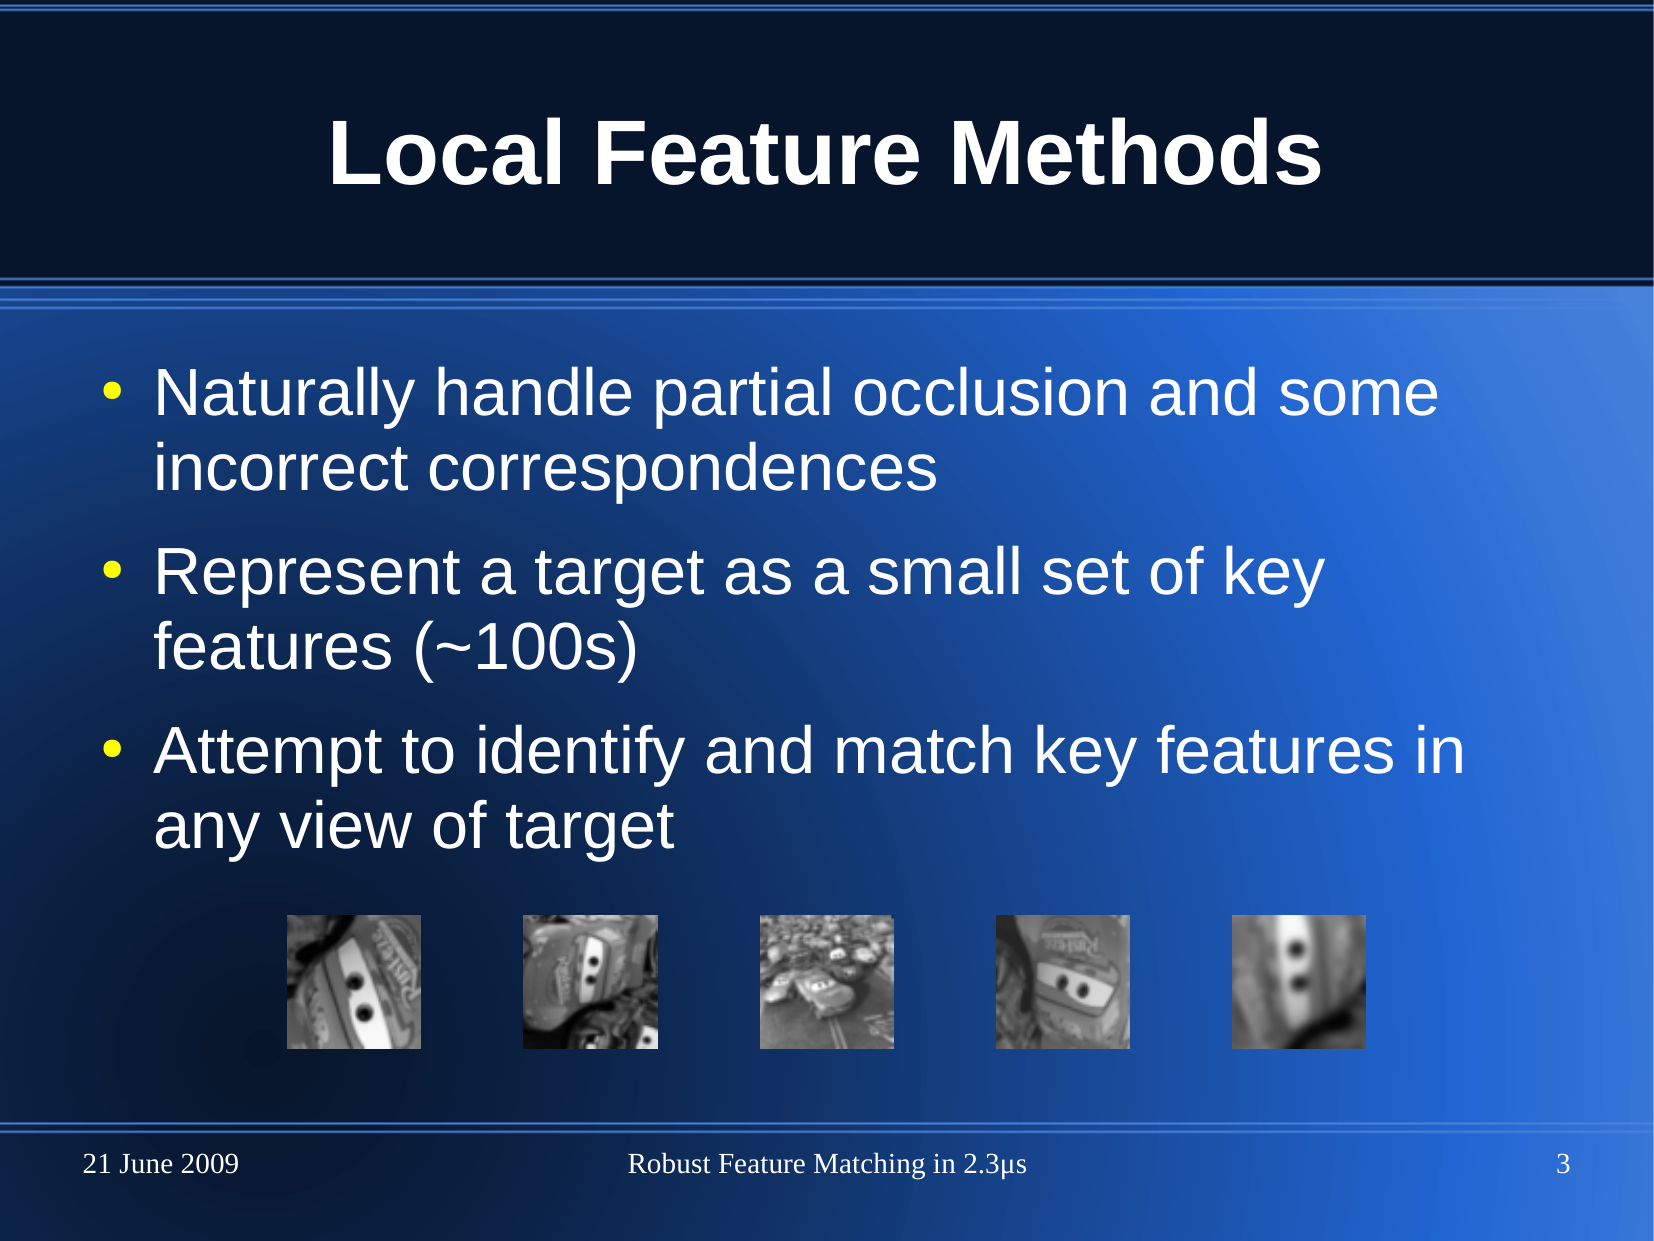

# Local Feature Methods
Naturally handle partial occlusion and some incorrect correspondences
Represent a target as a small set of key features (~100s)
Attempt to identify and match key features in any view of target
21 June 2009
Robust Feature Matching in 2.3μs
3